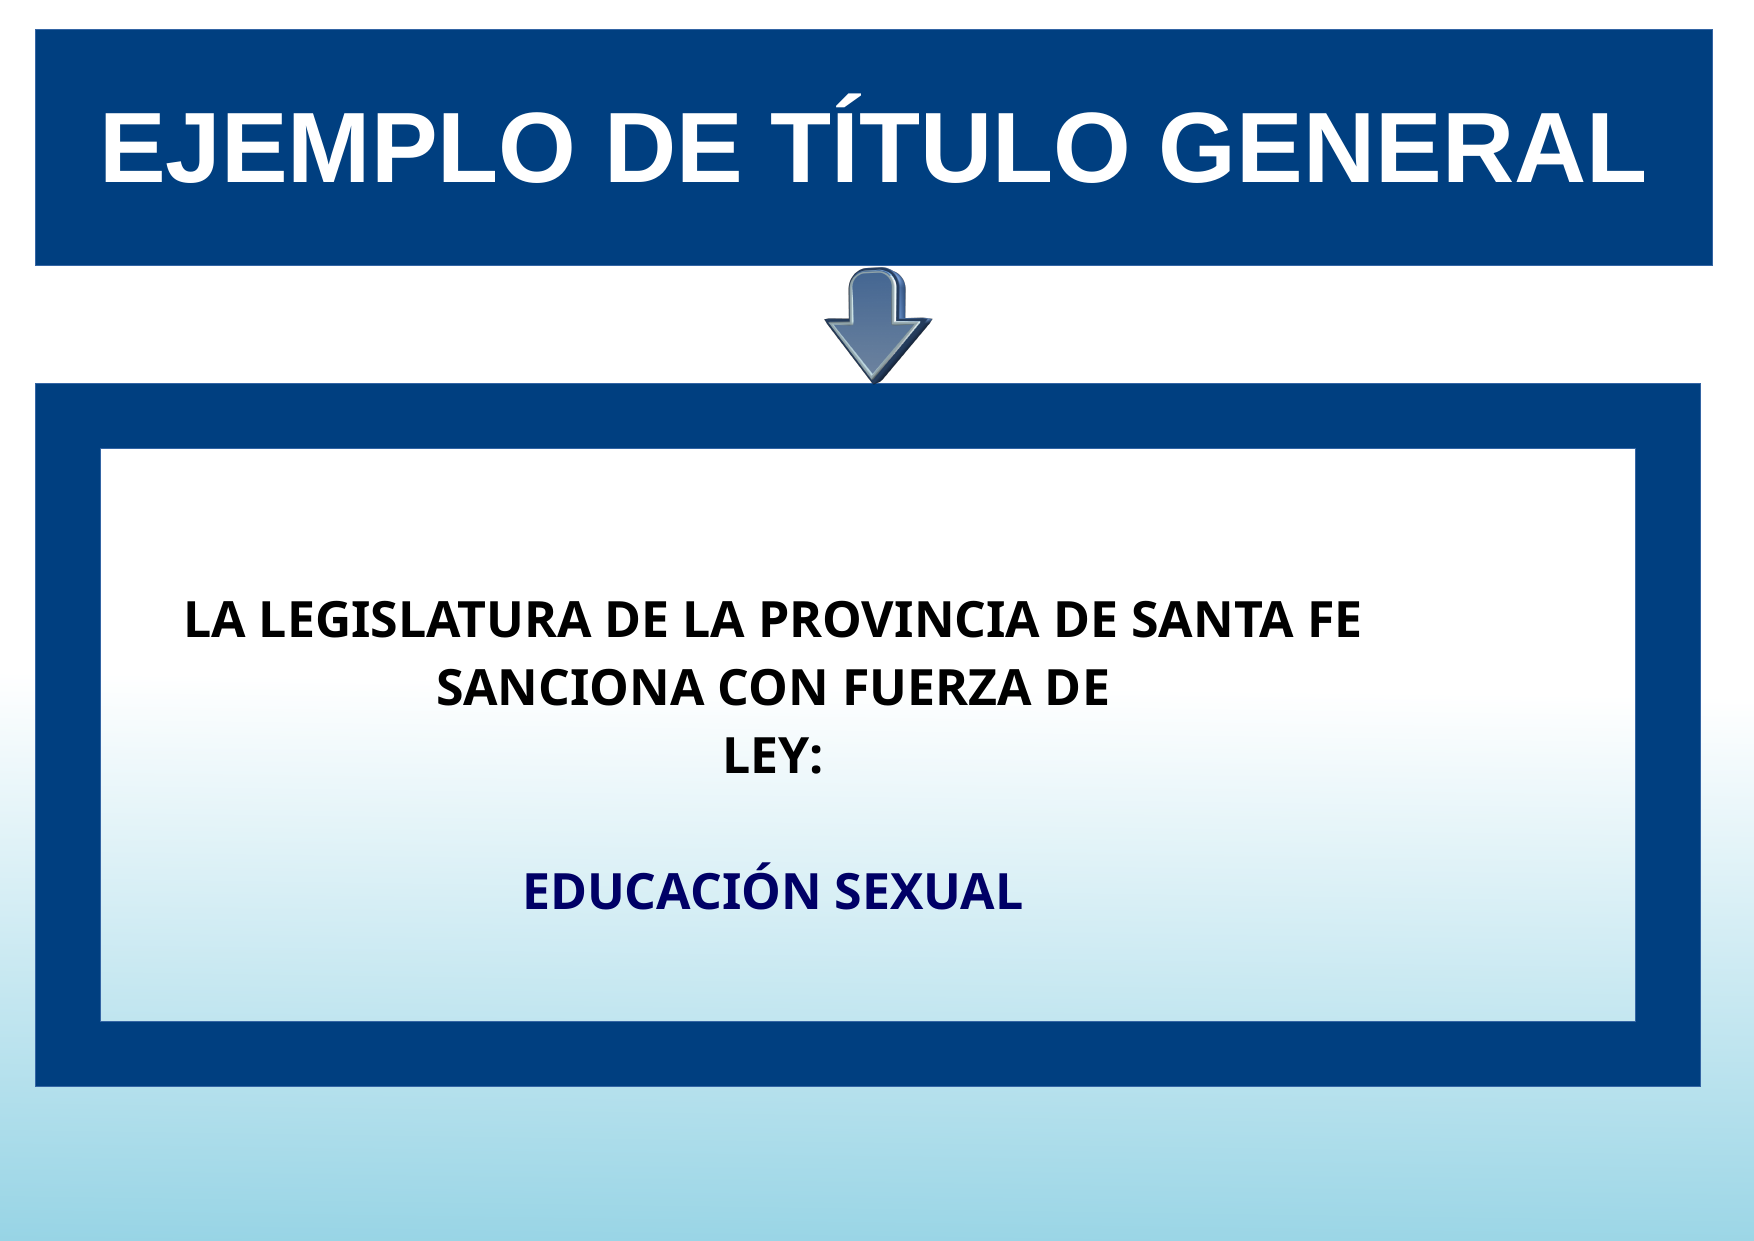

EJEMPLO DE TÍTULO GENERAL
LA LEGISLATURA DE LA PROVINCIA DE SANTA FE
SANCIONA CON FUERZA DE
LEY:
EDUCACIÓN SEXUAL